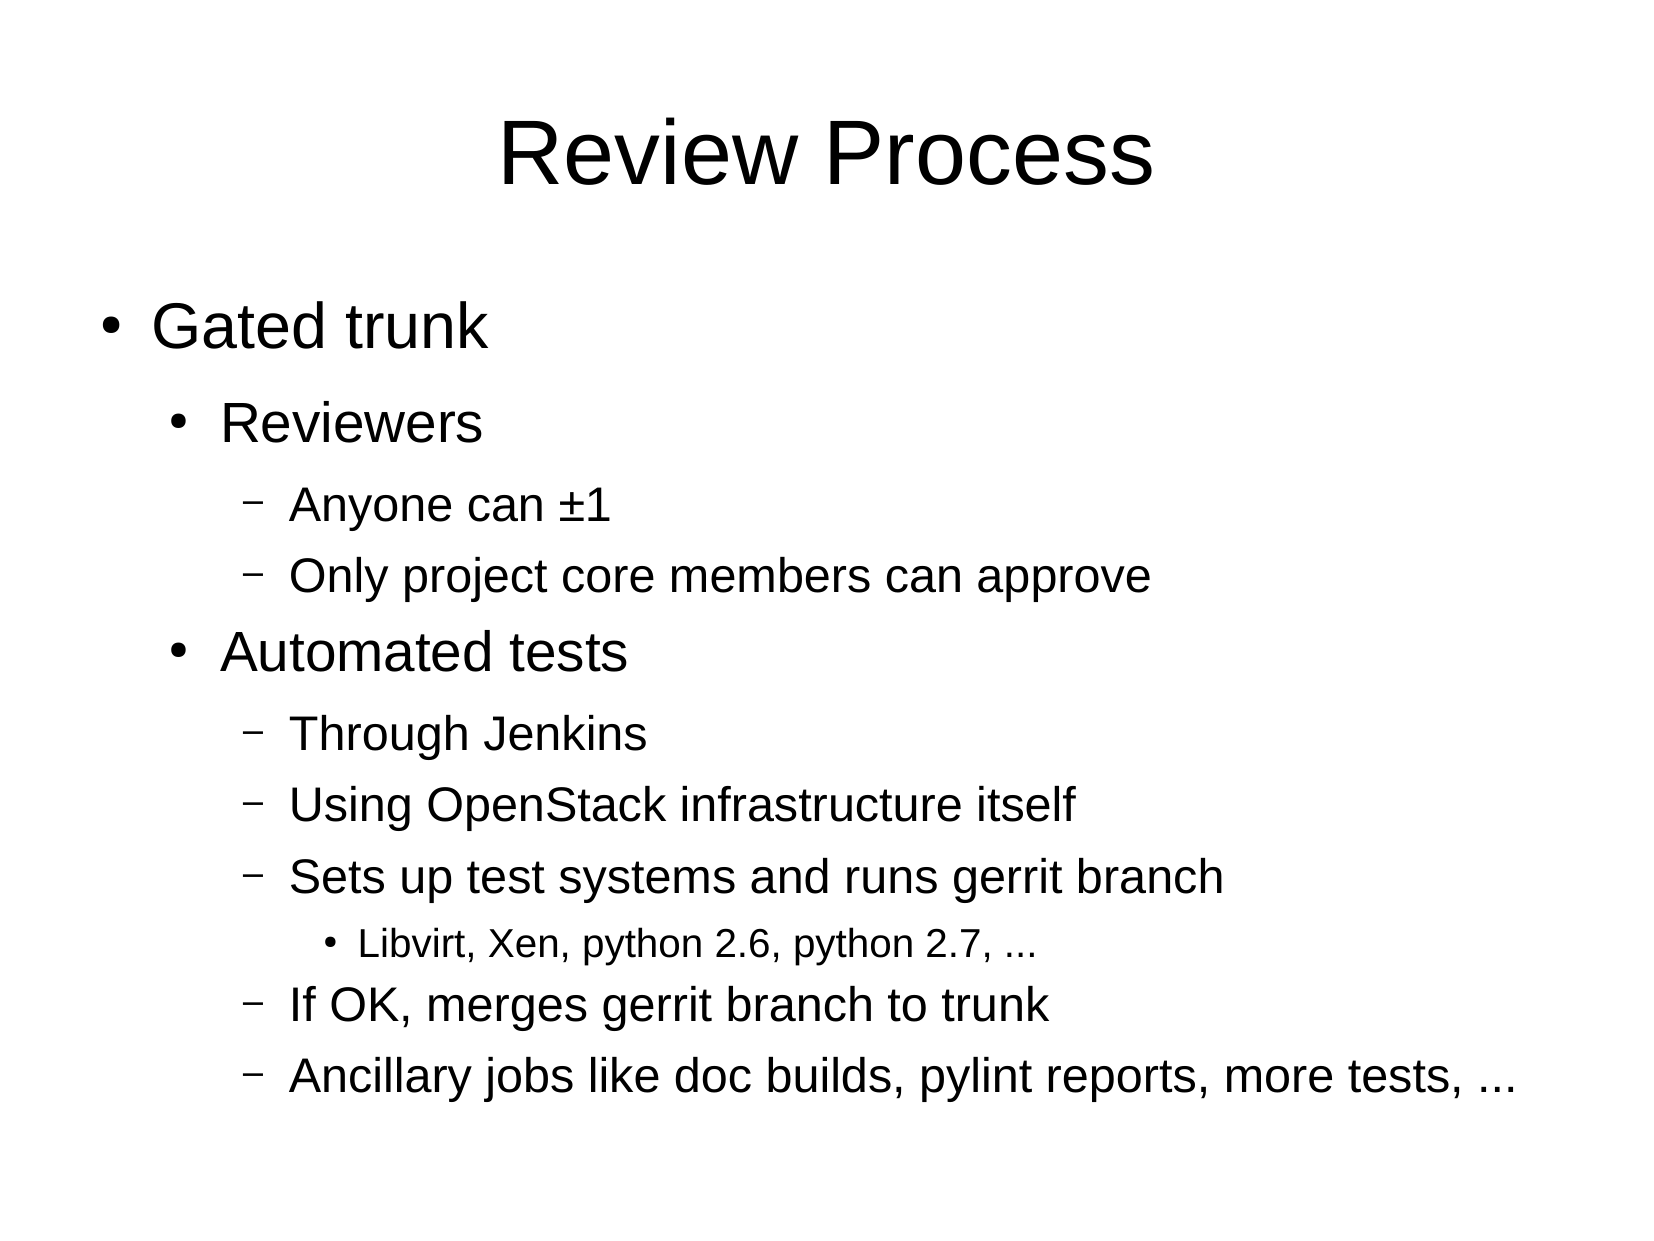

# Review Process
Gated trunk
Reviewers
Anyone can ±1
Only project core members can approve
Automated tests
Through Jenkins
Using OpenStack infrastructure itself
Sets up test systems and runs gerrit branch
Libvirt, Xen, python 2.6, python 2.7, ...
If OK, merges gerrit branch to trunk
Ancillary jobs like doc builds, pylint reports, more tests, ...